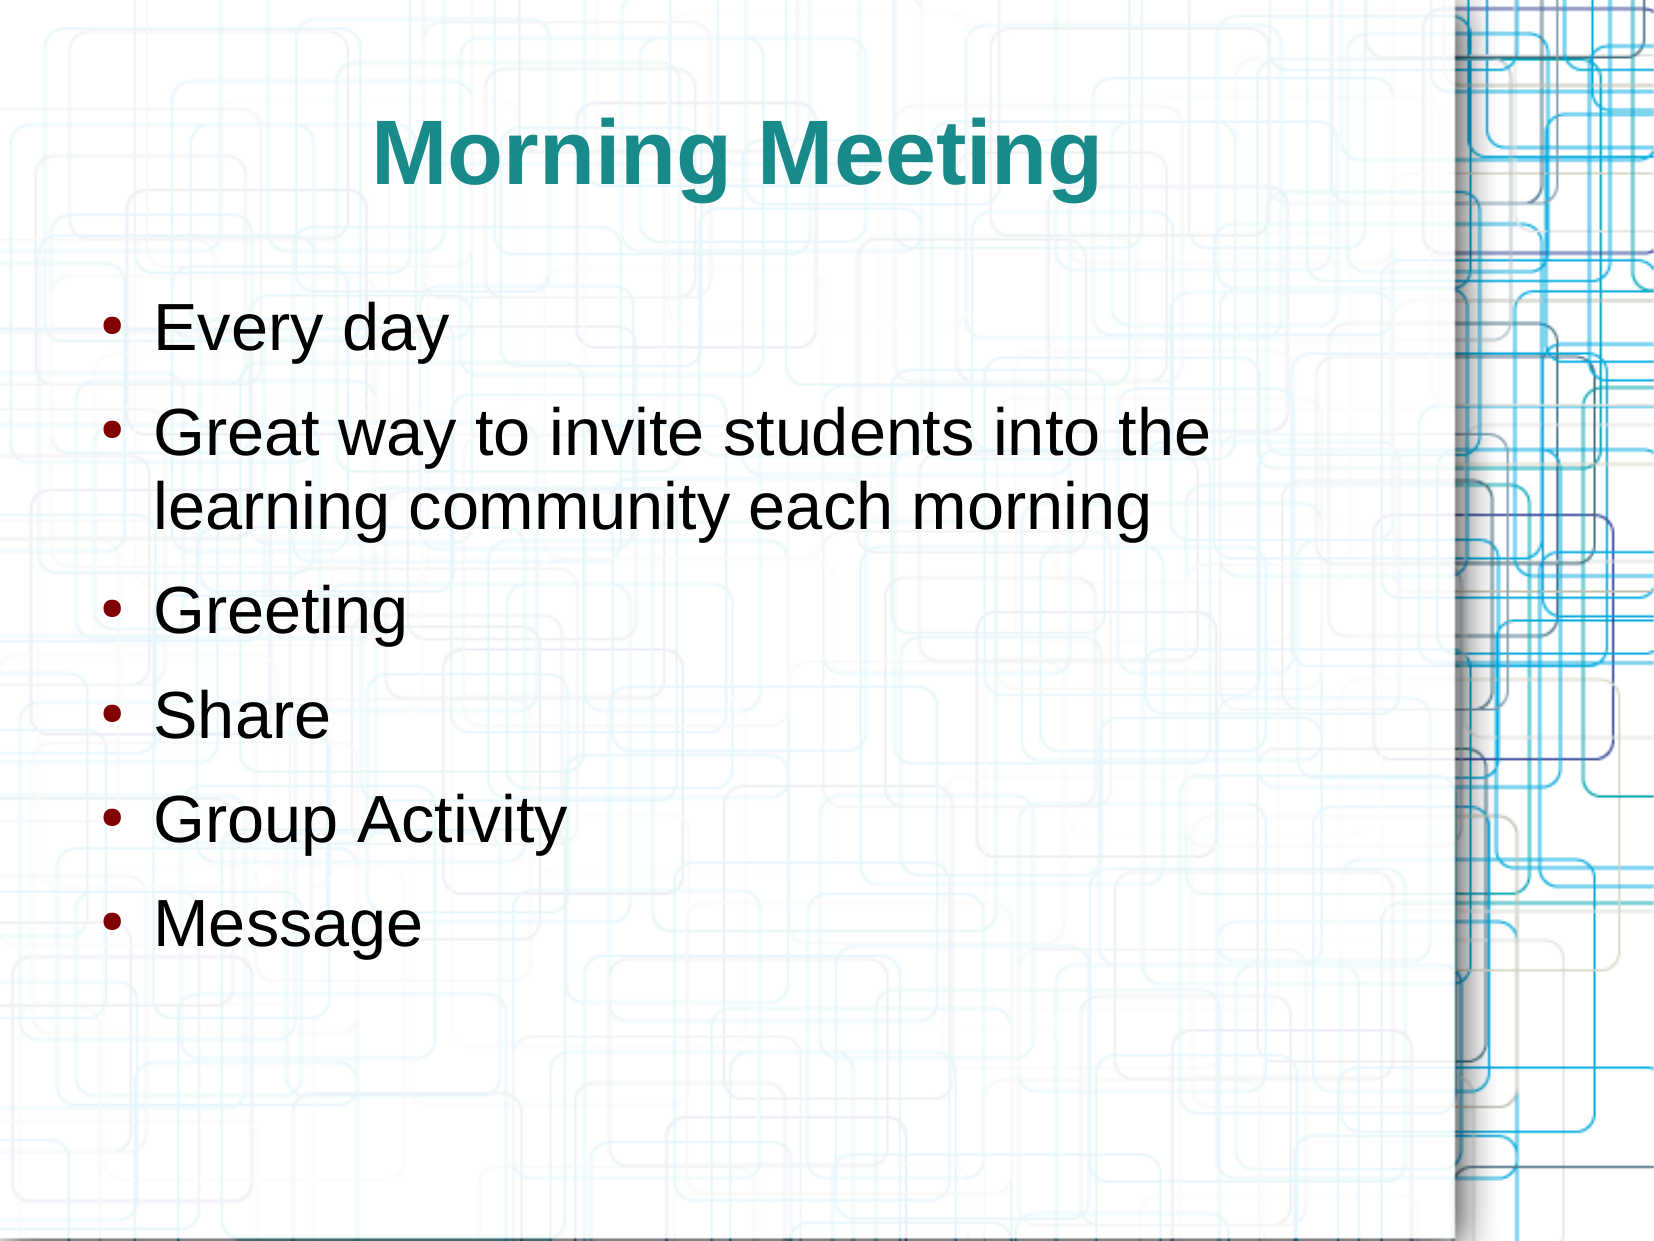

# Morning Meeting
Every day
Great way to invite students into the learning community each morning
Greeting
Share
Group Activity
Message